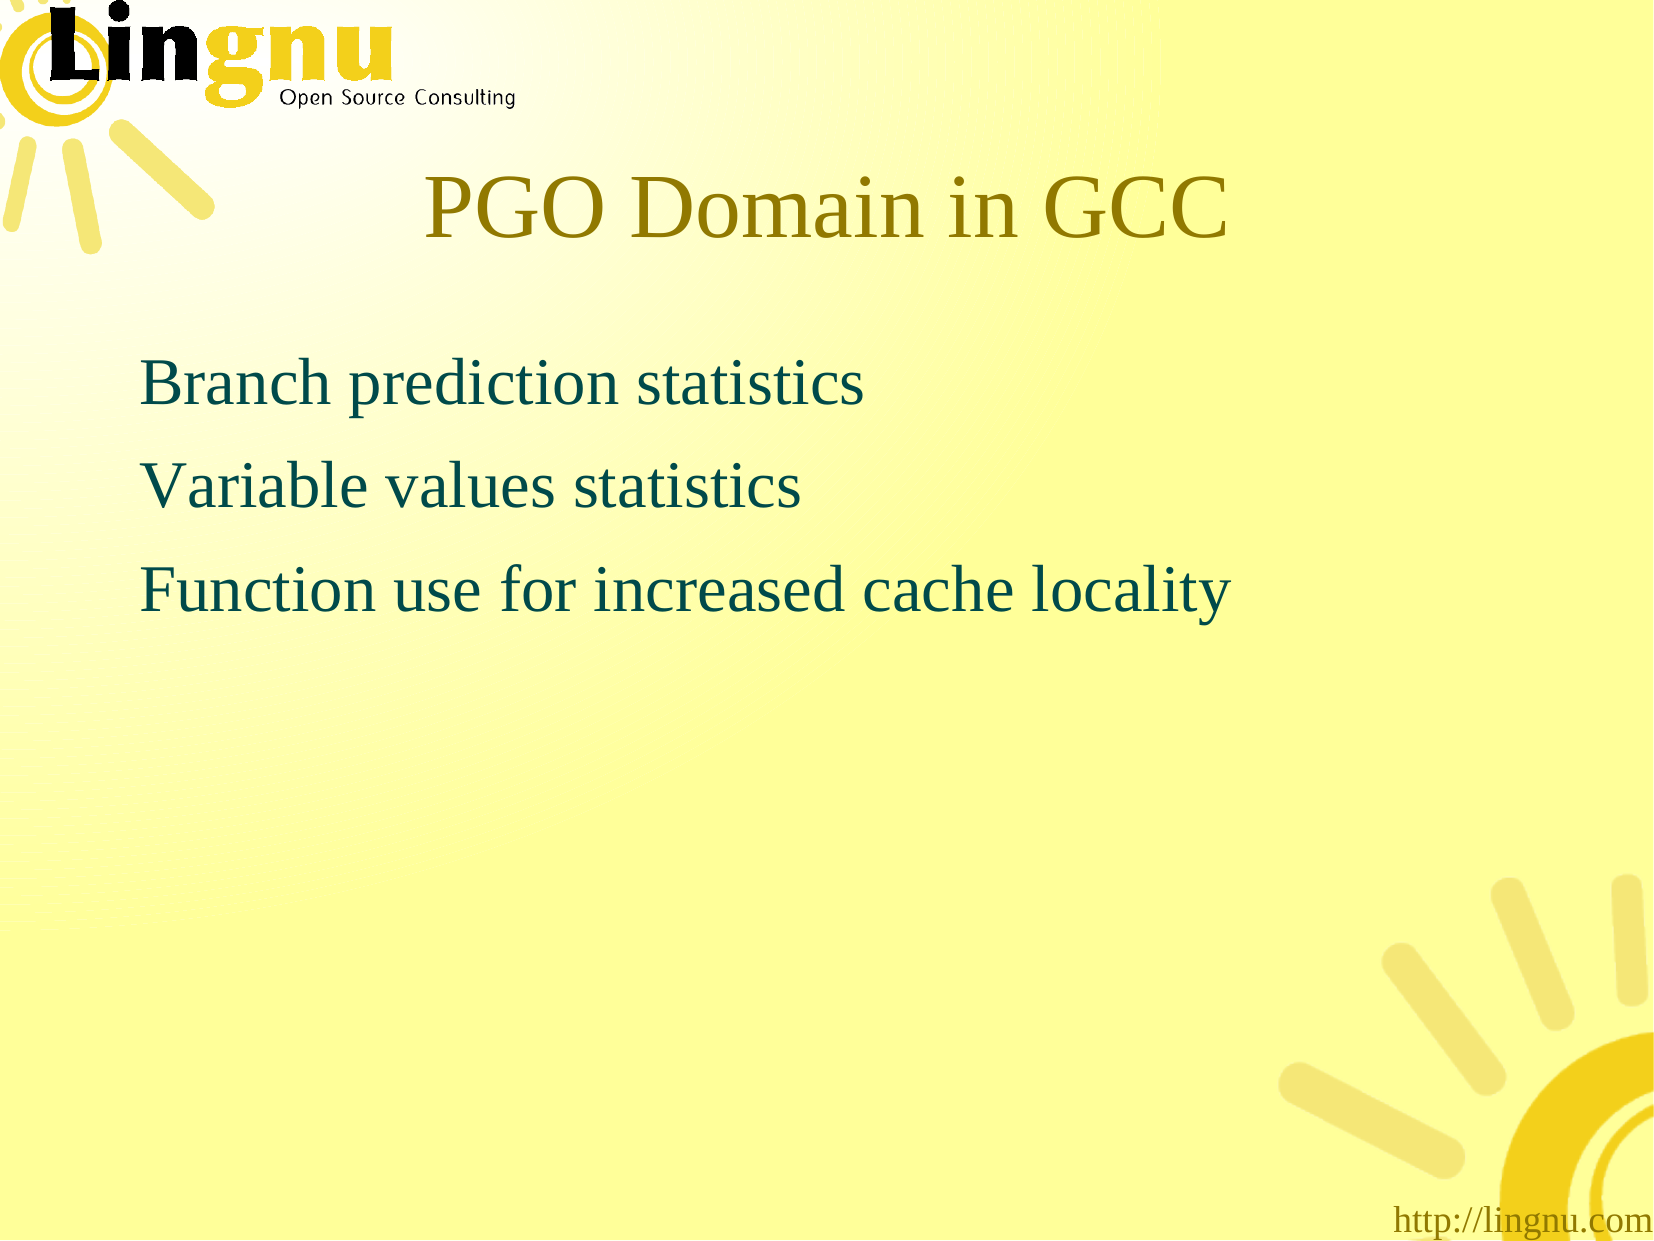

# PGO Domain in GCC
Branch prediction statistics
Variable values statistics
Function use for increased cache locality